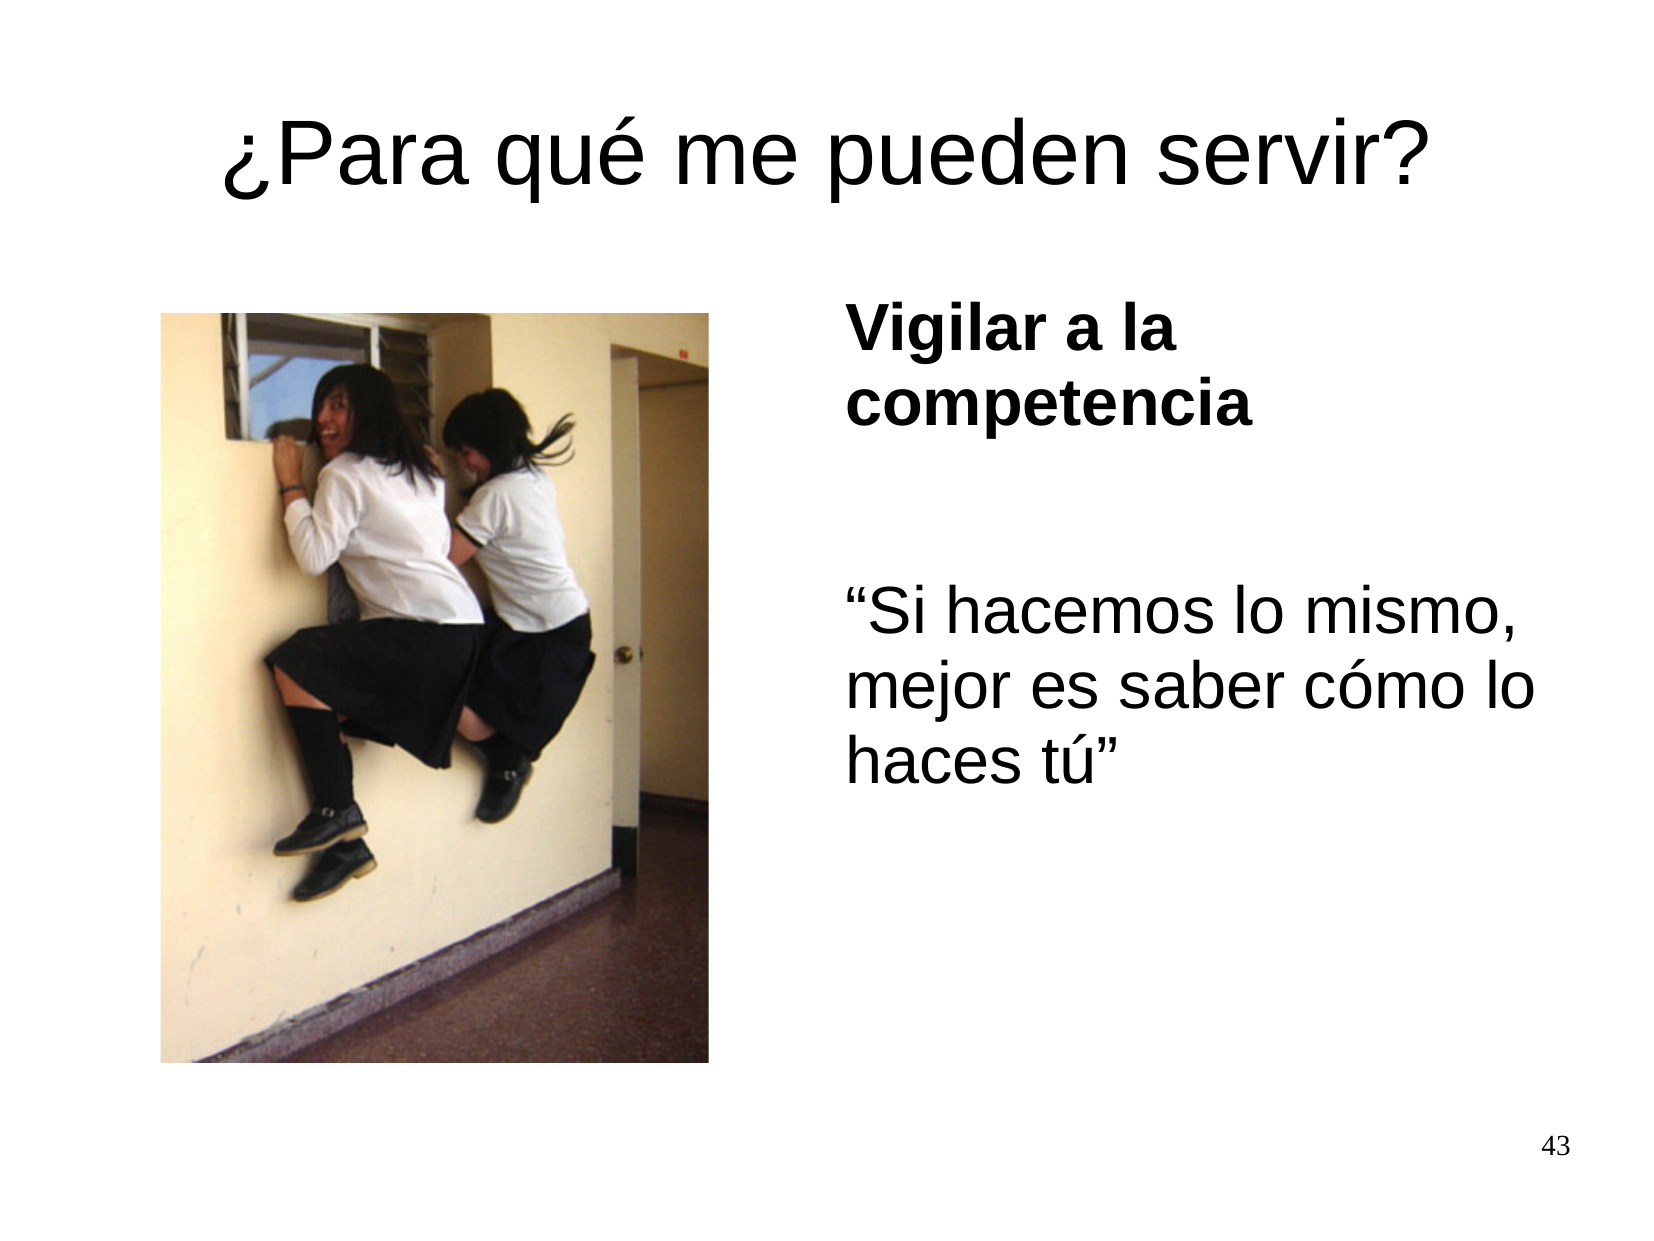

# ¿Para qué me pueden servir?
Vigilar a la competencia
“Si hacemos lo mismo, mejor es saber cómo lo haces tú”
43